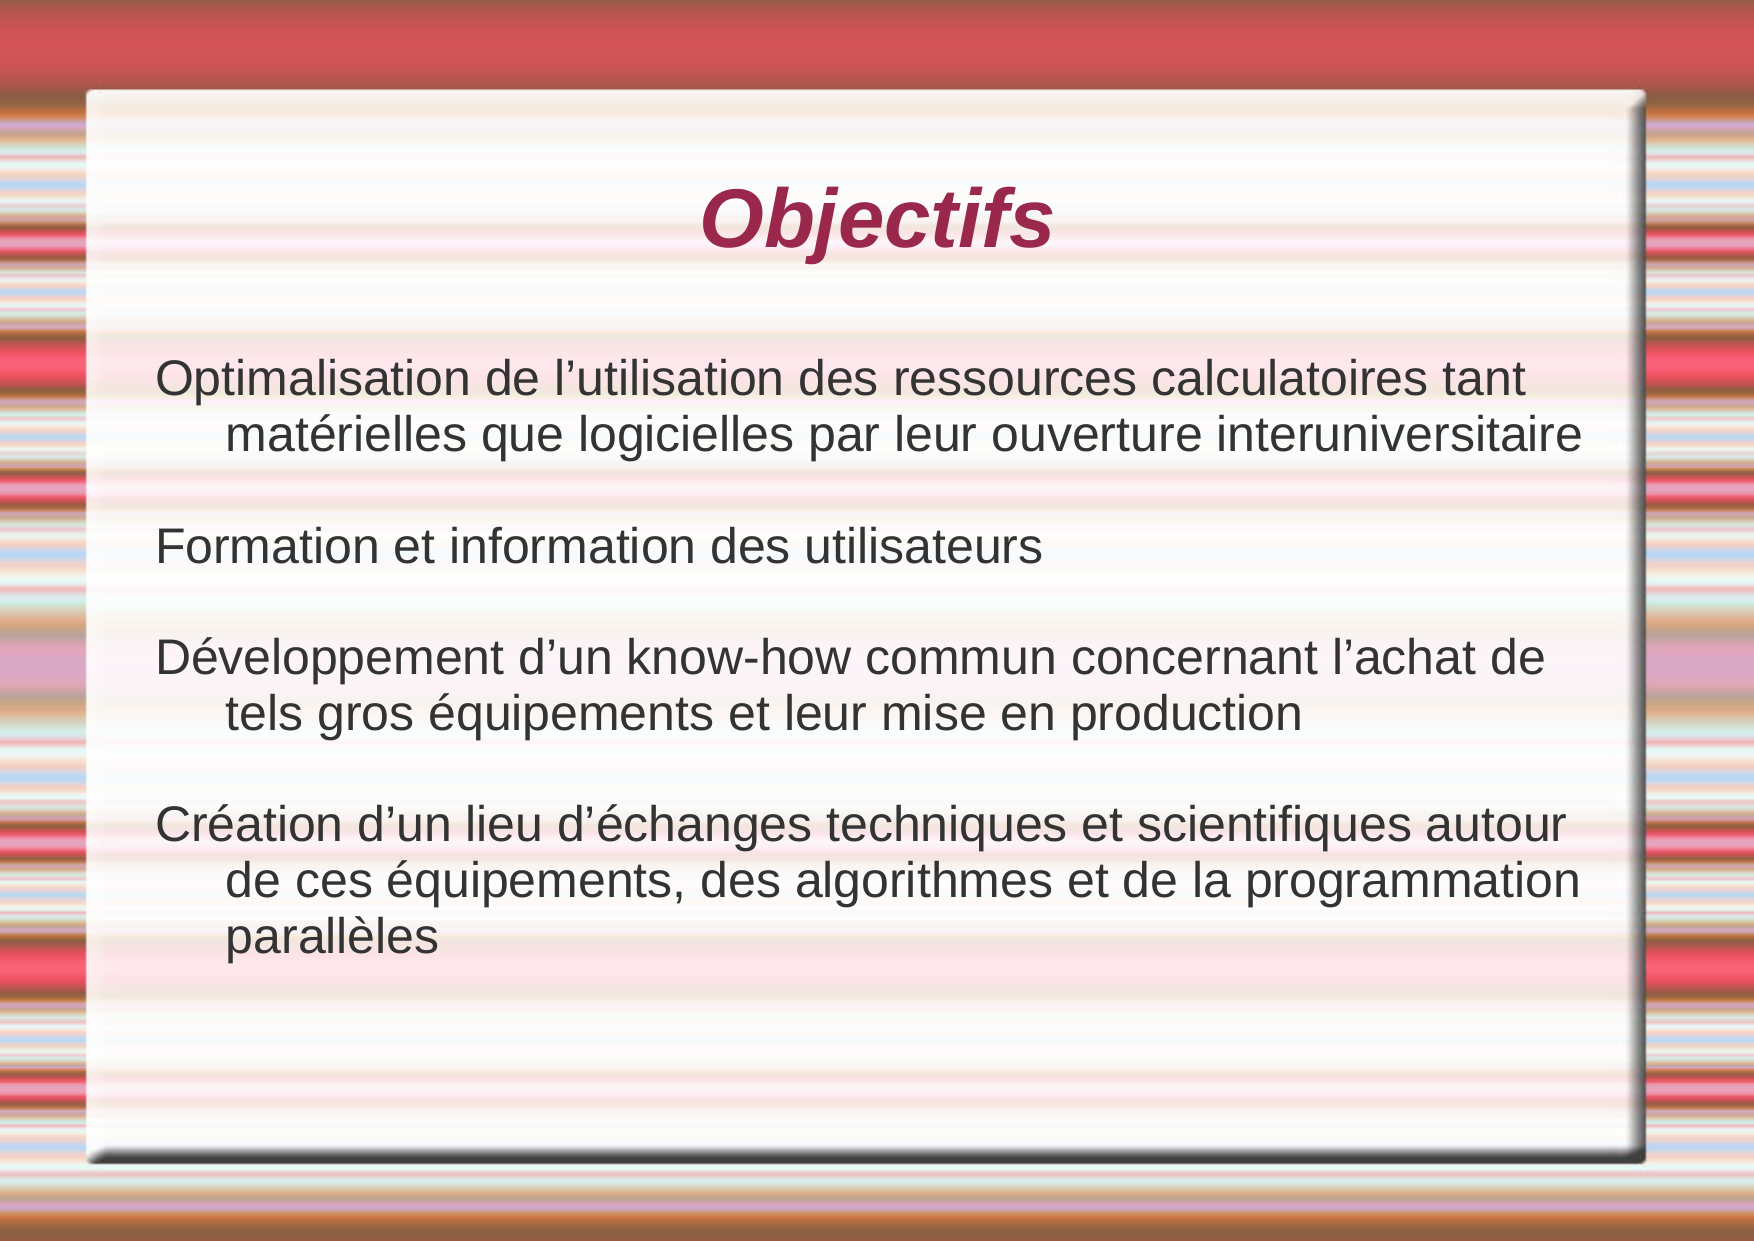

# Objectifs
Optimalisation de l’utilisation des ressources calculatoires tant matérielles que logicielles par leur ouverture interuniversitaire
Formation et information des utilisateurs
Développement d’un know-how commun concernant l’achat de tels gros équipements et leur mise en production
Création d’un lieu d’échanges techniques et scientifiques autour de ces équipements, des algorithmes et de la programmation parallèles